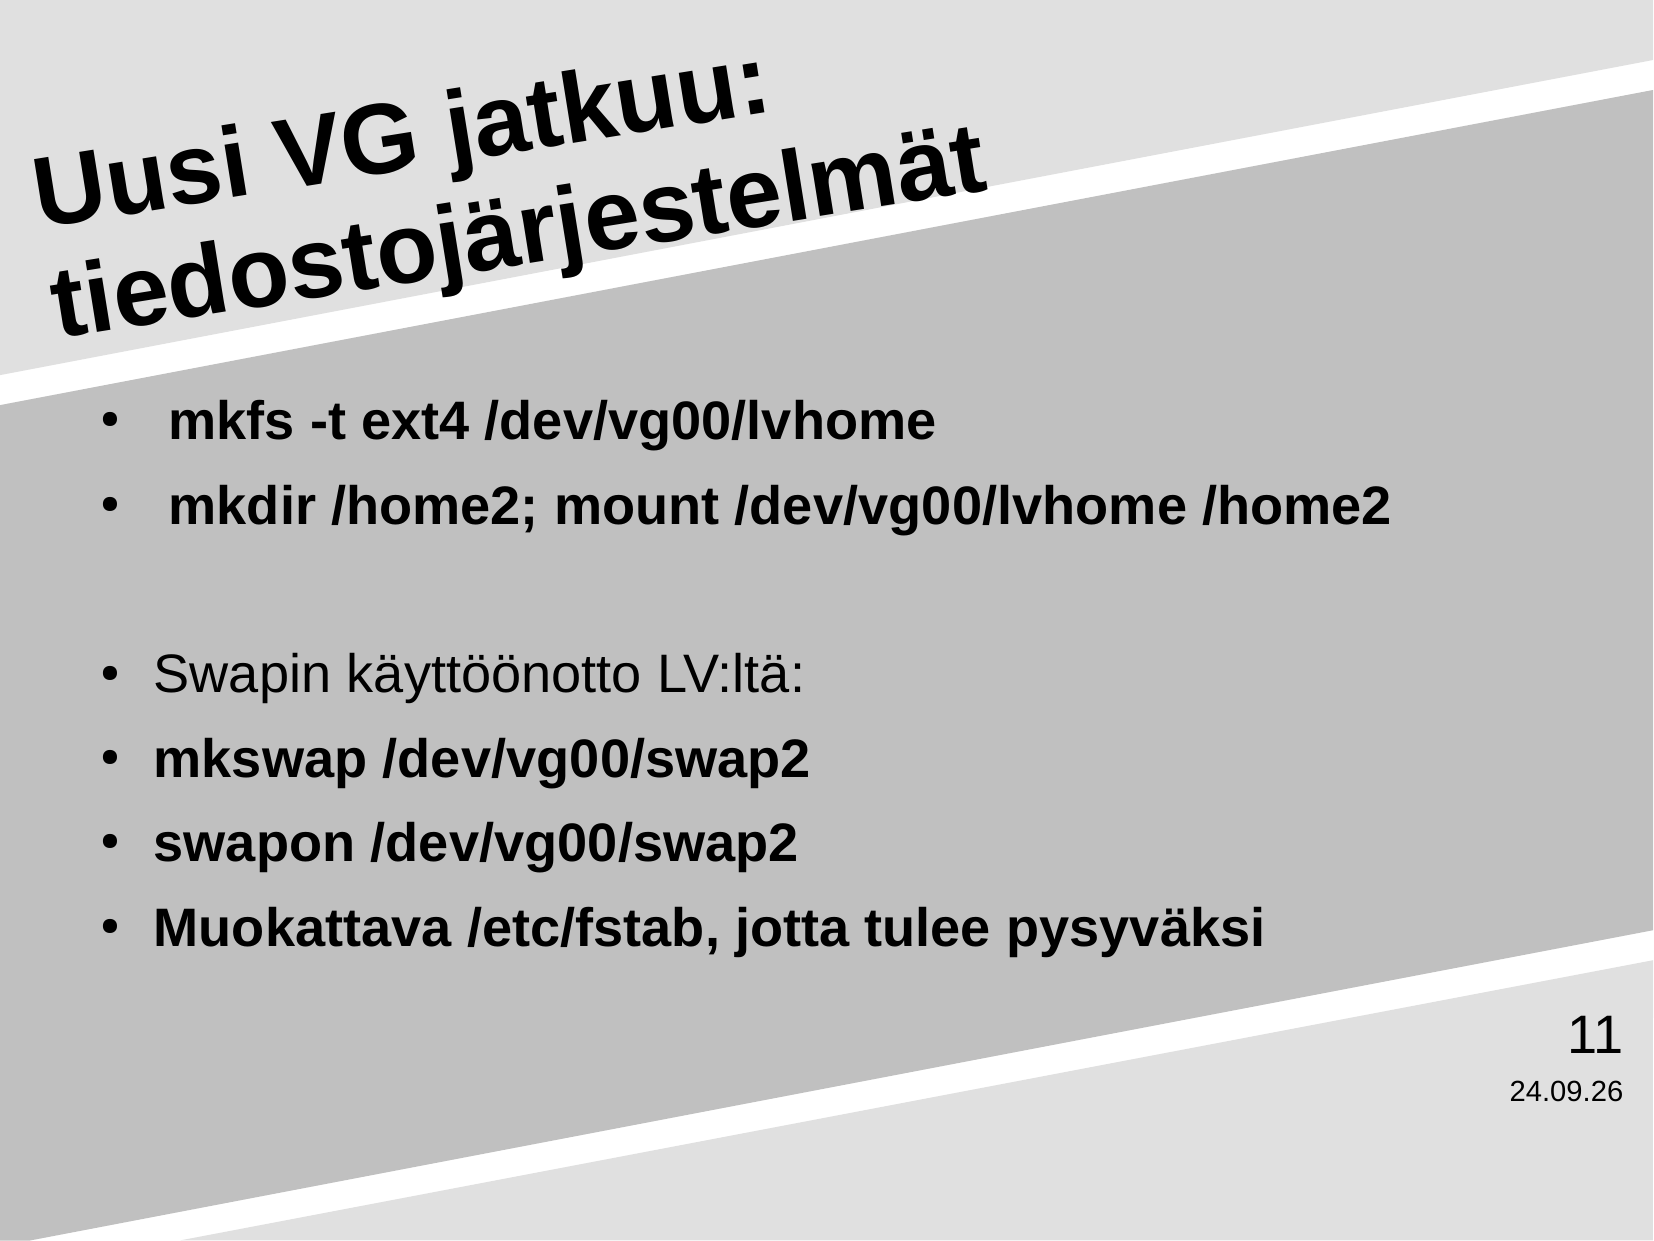

# Uusi VG jatkuu: tiedostojärjestelmät
 mkfs -t ext4 /dev/vg00/lvhome
 mkdir /home2; mount /dev/vg00/lvhome /home2
Swapin käyttöönotto LV:ltä:
mkswap /dev/vg00/swap2
swapon /dev/vg00/swap2
Muokattava /etc/fstab, jotta tulee pysyväksi
11